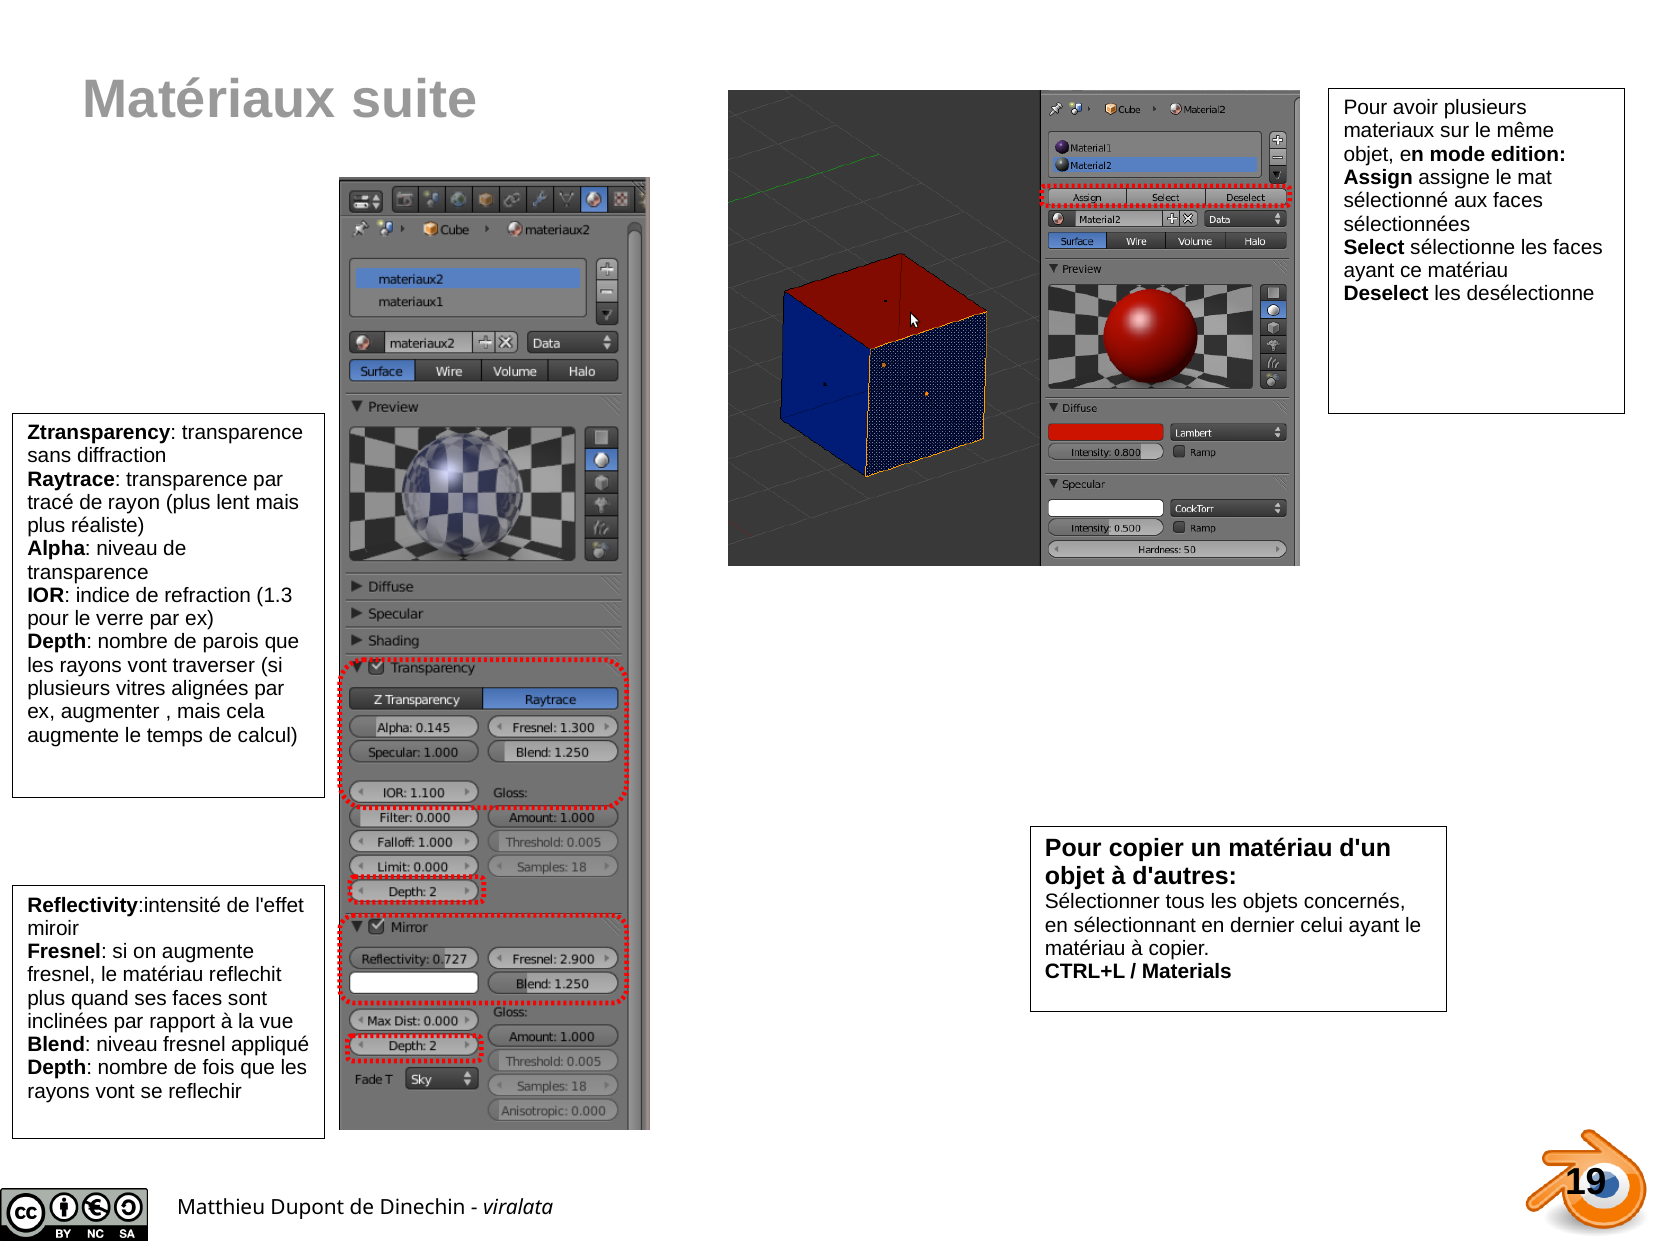

# Matériaux suite
Pour avoir plusieurs materiaux sur le même objet, en mode edition:
Assign assigne le mat sélectionné aux faces sélectionnées
Select sélectionne les faces ayant ce matériau
Deselect les desélectionne
Ztransparency: transparence sans diffraction
Raytrace: transparence par tracé de rayon (plus lent mais plus réaliste)
Alpha: niveau de transparence
IOR: indice de refraction (1.3 pour le verre par ex)
Depth: nombre de parois que les rayons vont traverser (si plusieurs vitres alignées par ex, augmenter , mais cela augmente le temps de calcul)
Pour copier un matériau d'un objet à d'autres:
Sélectionner tous les objets concernés, en sélectionnant en dernier celui ayant le matériau à copier.
CTRL+L / Materials
Reflectivity:intensité de l'effet miroir
Fresnel: si on augmente fresnel, le matériau reflechit plus quand ses faces sont inclinées par rapport à la vue
Blend: niveau fresnel appliqué
Depth: nombre de fois que les rayons vont se reflechir
19
Cours Blender Mars 2010